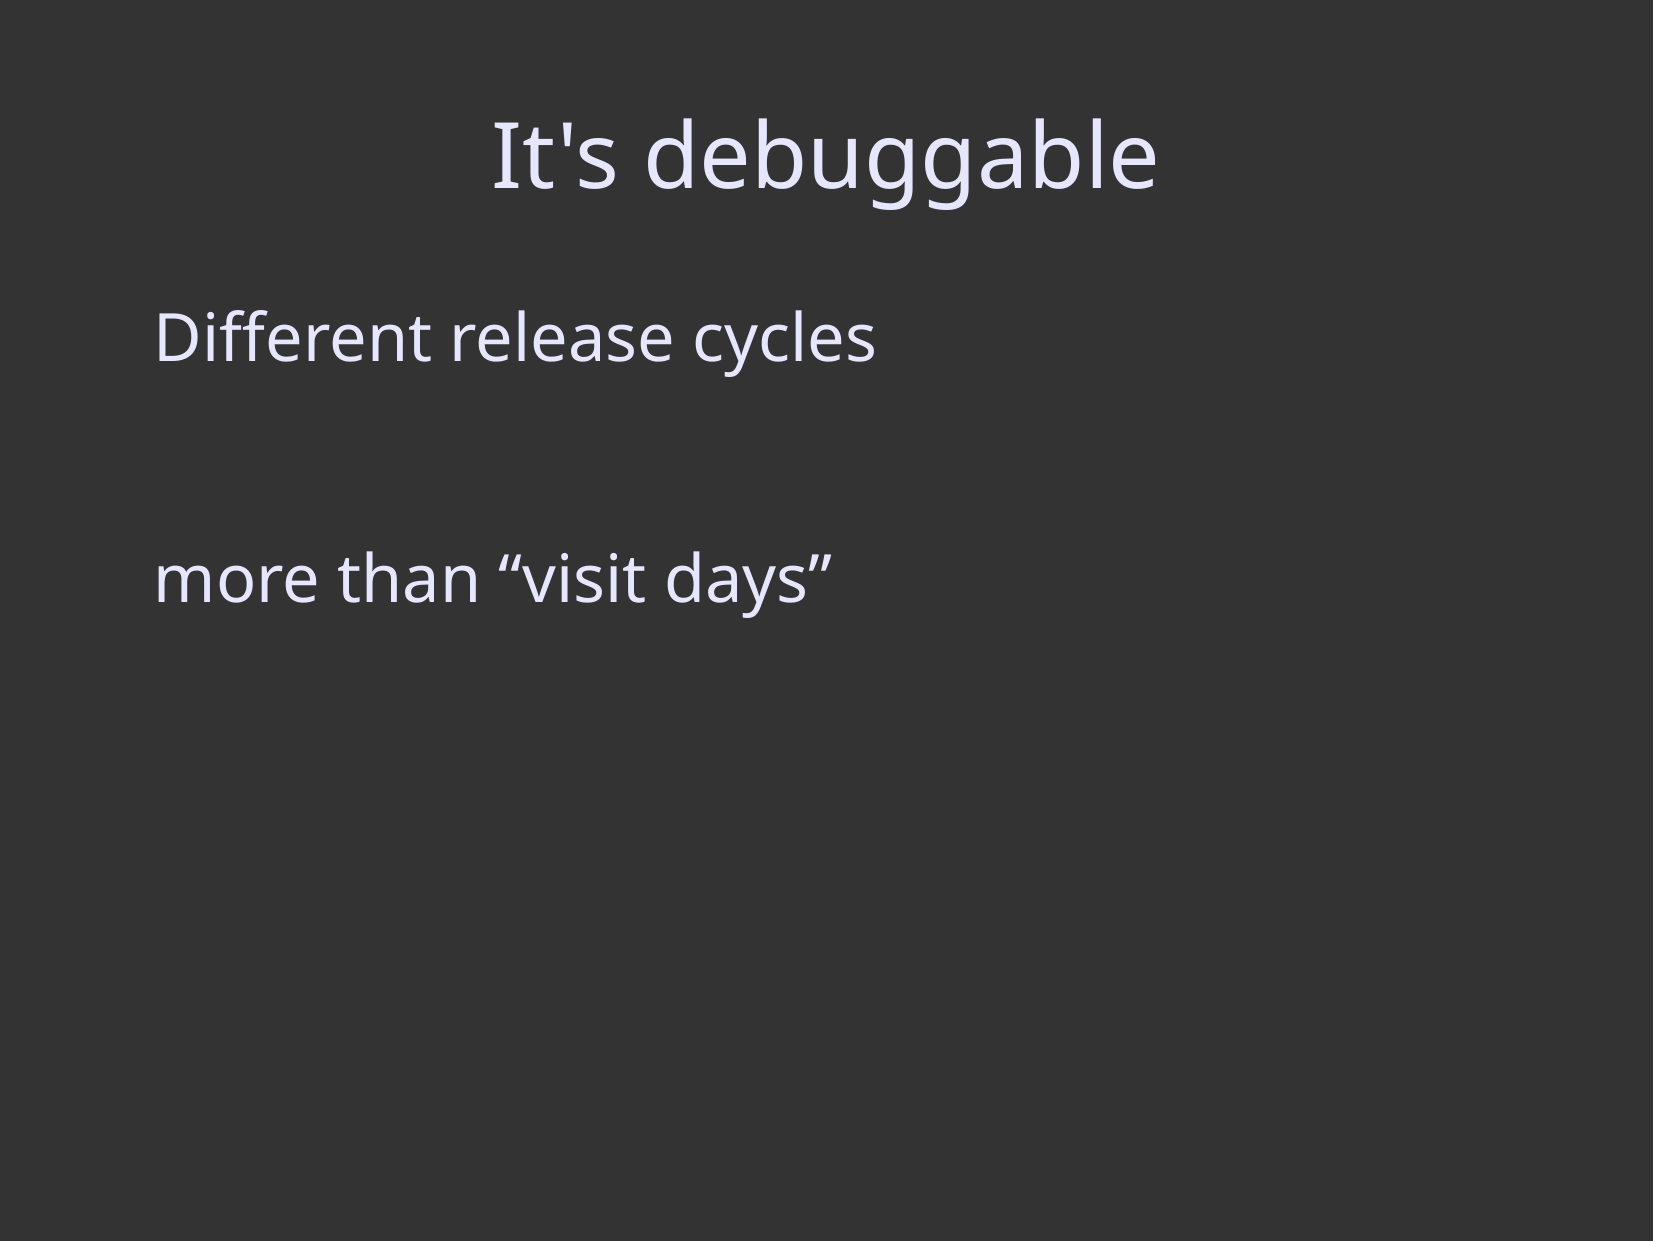

# It's debuggable
Different release cycles
more than “visit days”